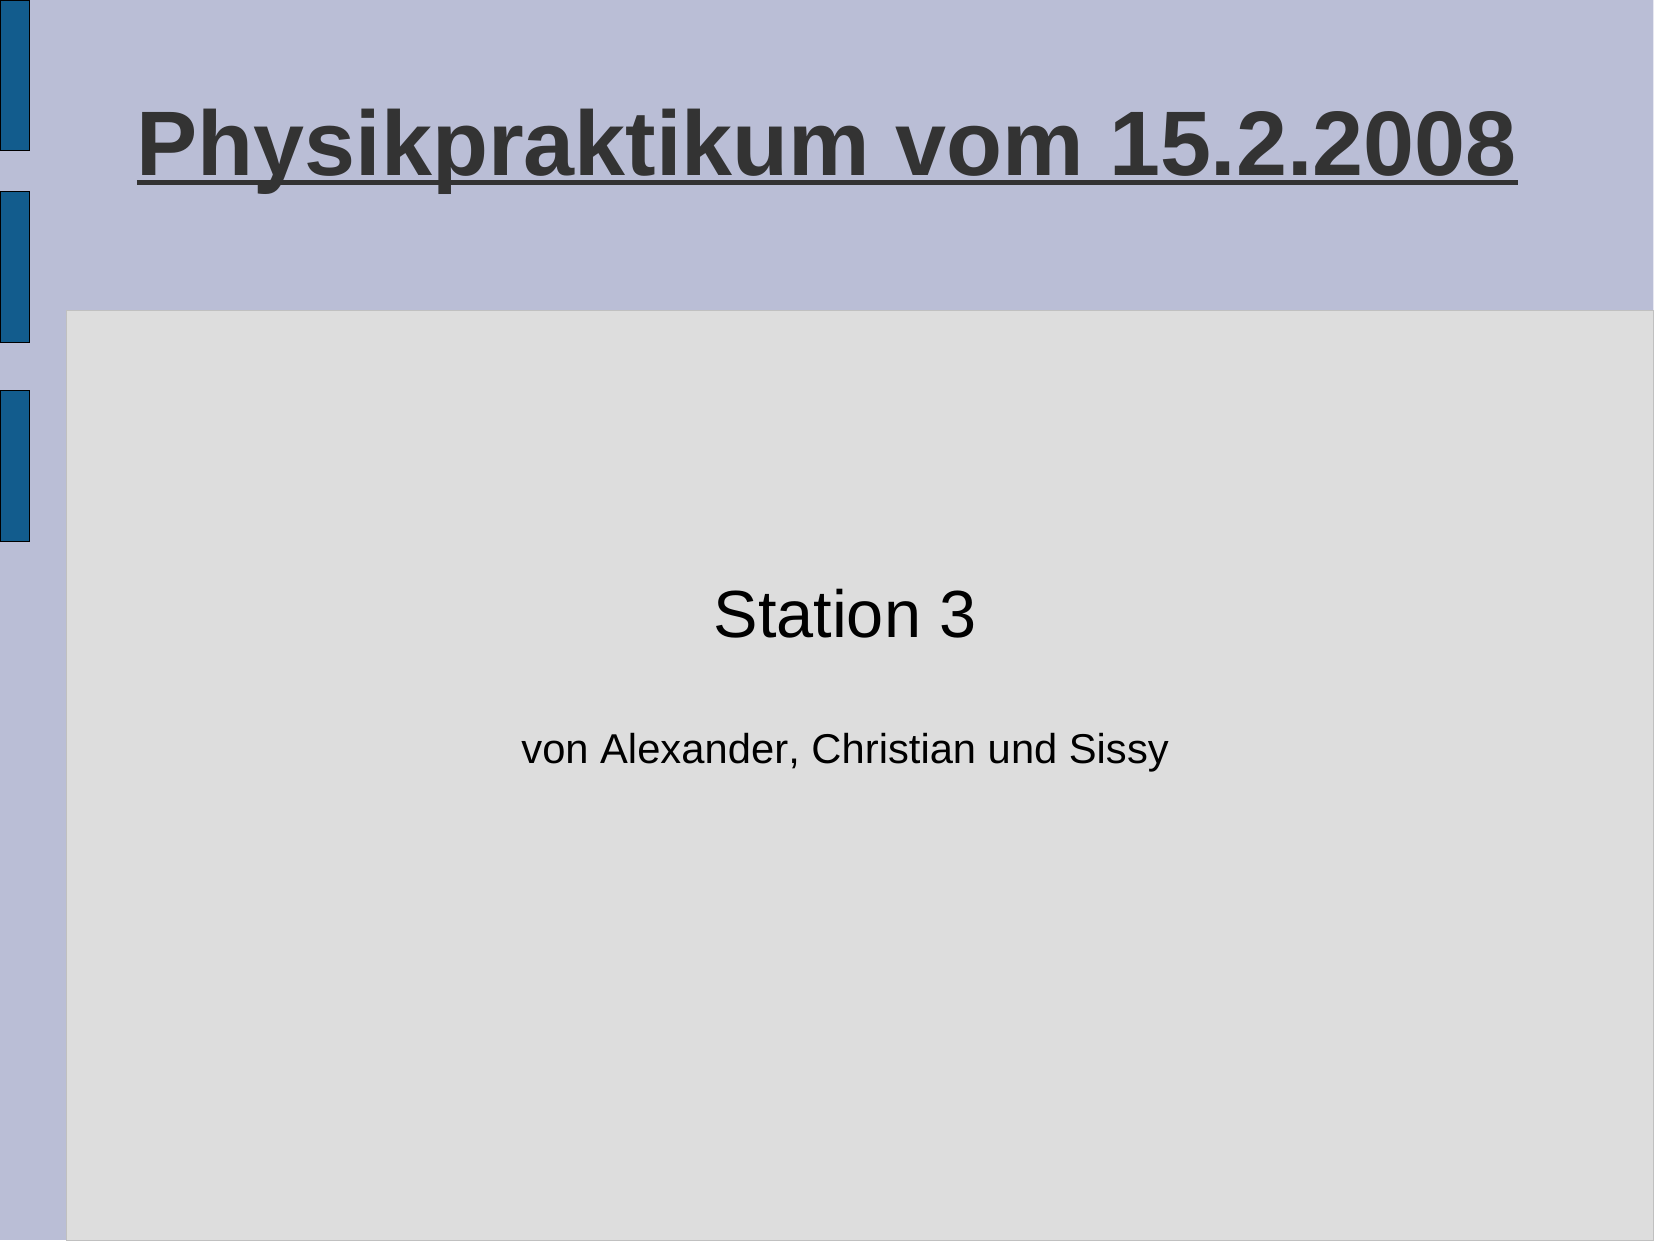

# Physikpraktikum vom 15.2.2008
Station 3
von Alexander, Christian und Sissy